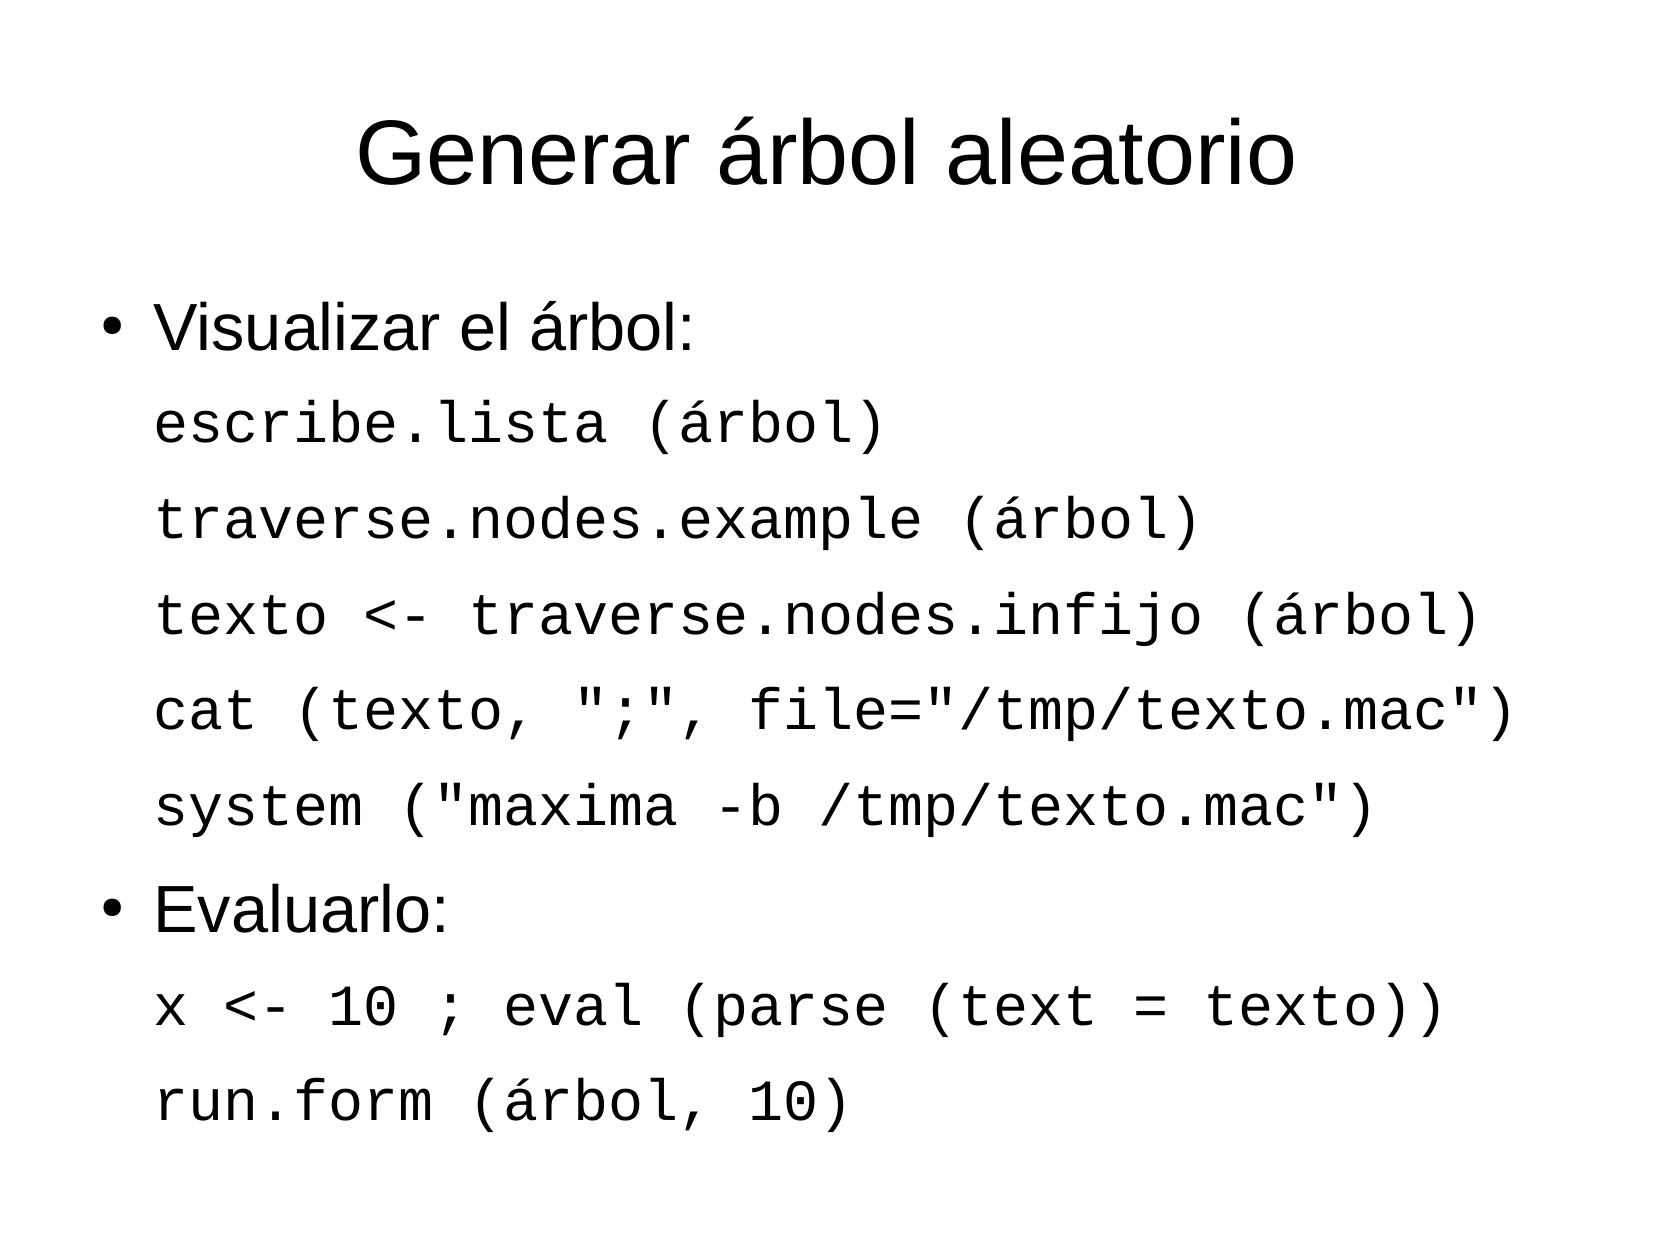

# Generar árbol aleatorio
Visualizar el árbol:
escribe.lista (árbol)
traverse.nodes.example (árbol)
texto <- traverse.nodes.infijo (árbol)
cat (texto, ";", file="/tmp/texto.mac")
system ("maxima -b /tmp/texto.mac")
Evaluarlo:
x <- 10 ; eval (parse (text = texto))
run.form (árbol, 10)